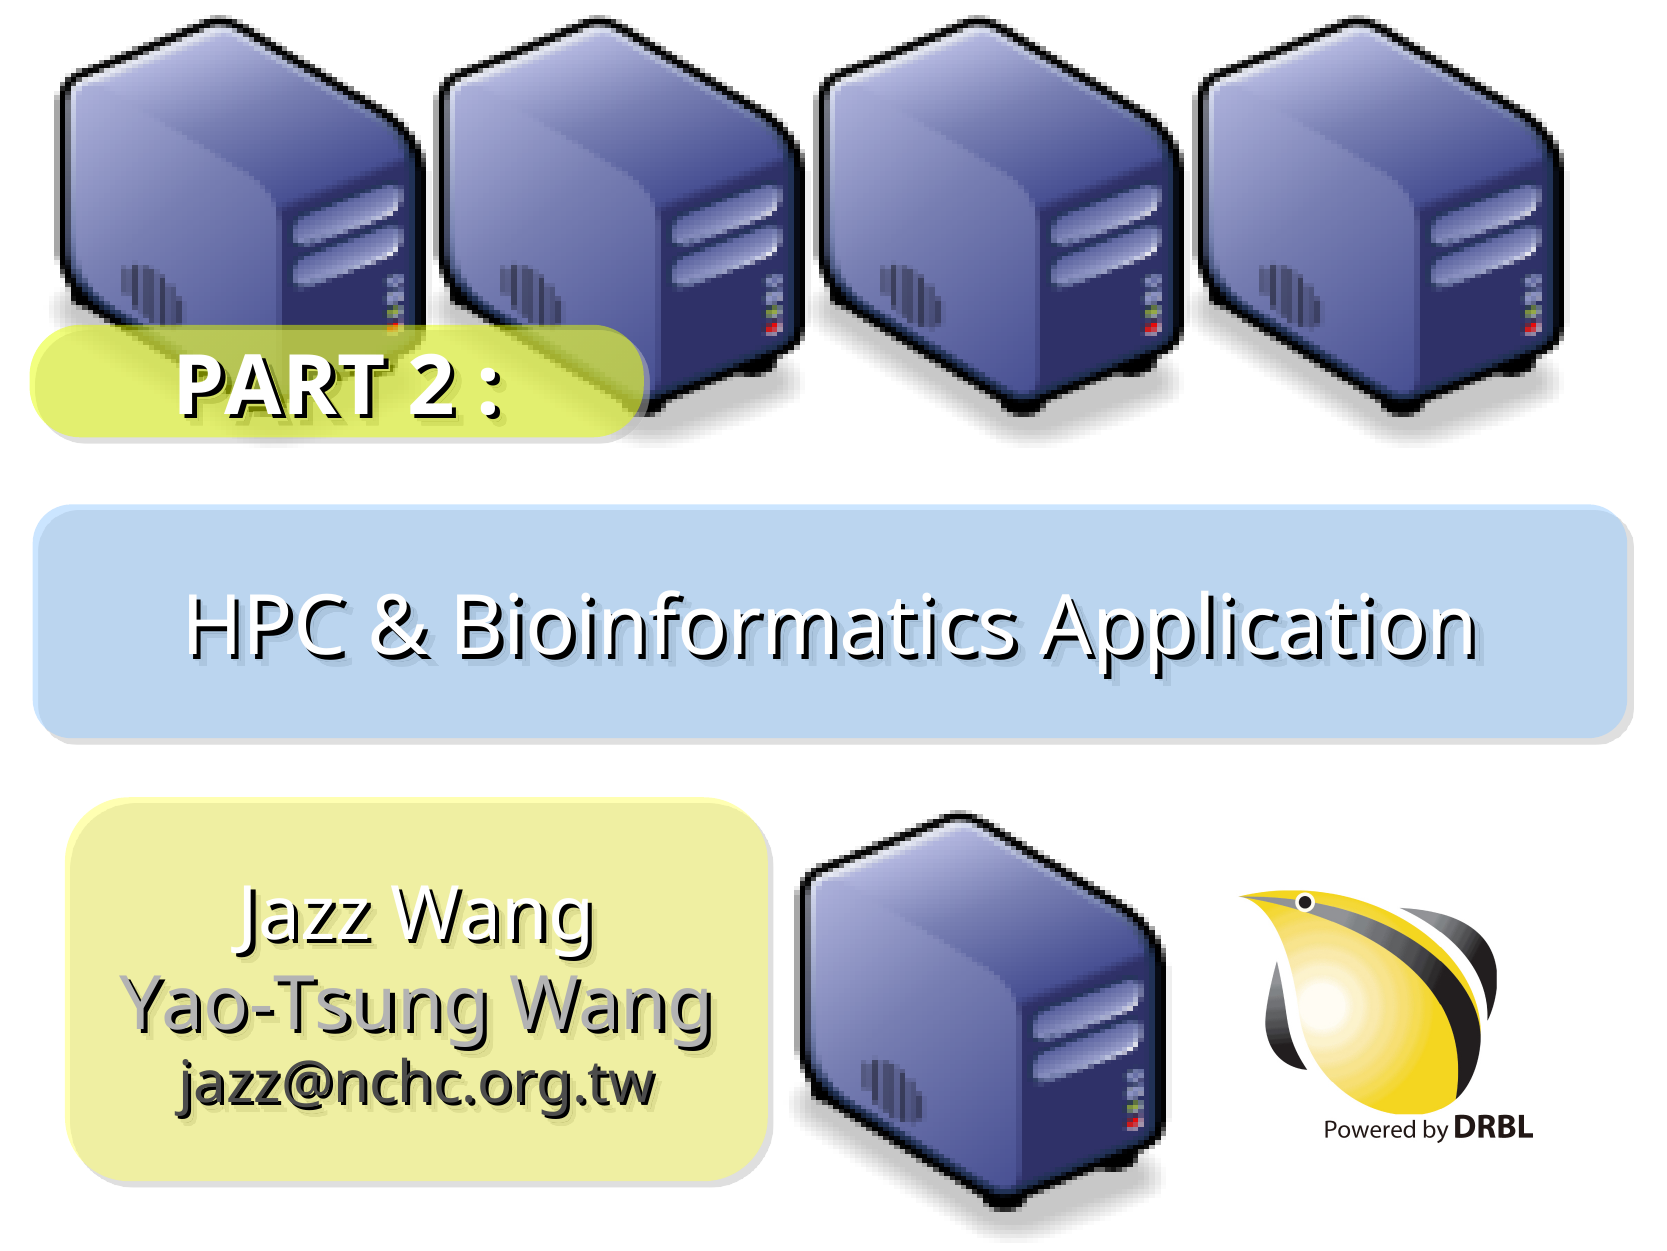

PART 2 :
HPC & Bioinformatics Application
Jazz Wang
Yao-Tsung Wang
jazz@nchc.org.tw